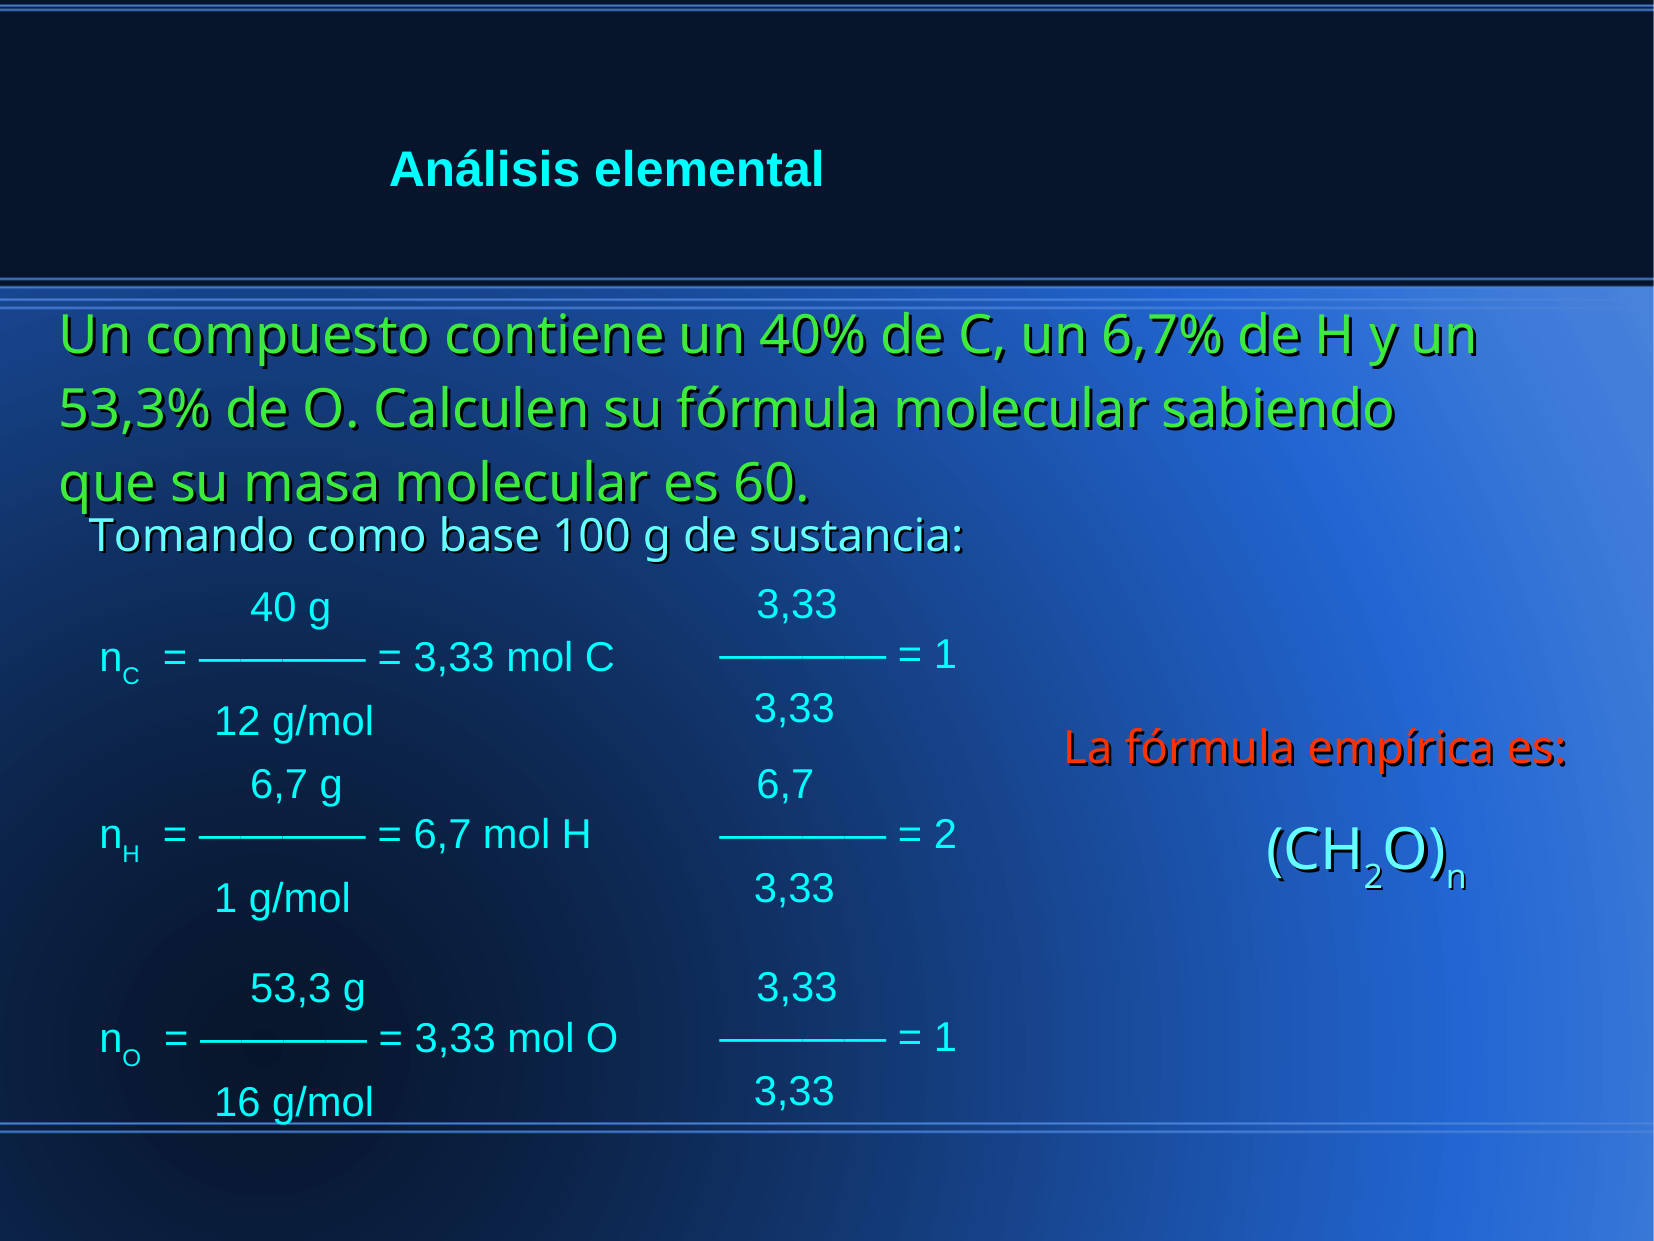

# Análisis elemental
Un compuesto contiene un 40% de C, un 6,7% de H y un 53,3% de O. Calculen su fórmula molecular sabiendo que su masa molecular es 60.
Tomando como base 100 g de sustancia:
 3,33
 ———— = 1
 3,33
 40 g
 nC = ———— = 3,33 mol C
 12 g/mol
La fórmula empírica es:
 (CH2O)n
 6,7 g
 nH = ———— = 6,7 mol H
 1 g/mol
 6,7
 ———— = 2
 3,33
 3,33
 ———— = 1
 3,33
 53,3 g
 nO = ———— = 3,33 mol O
 16 g/mol